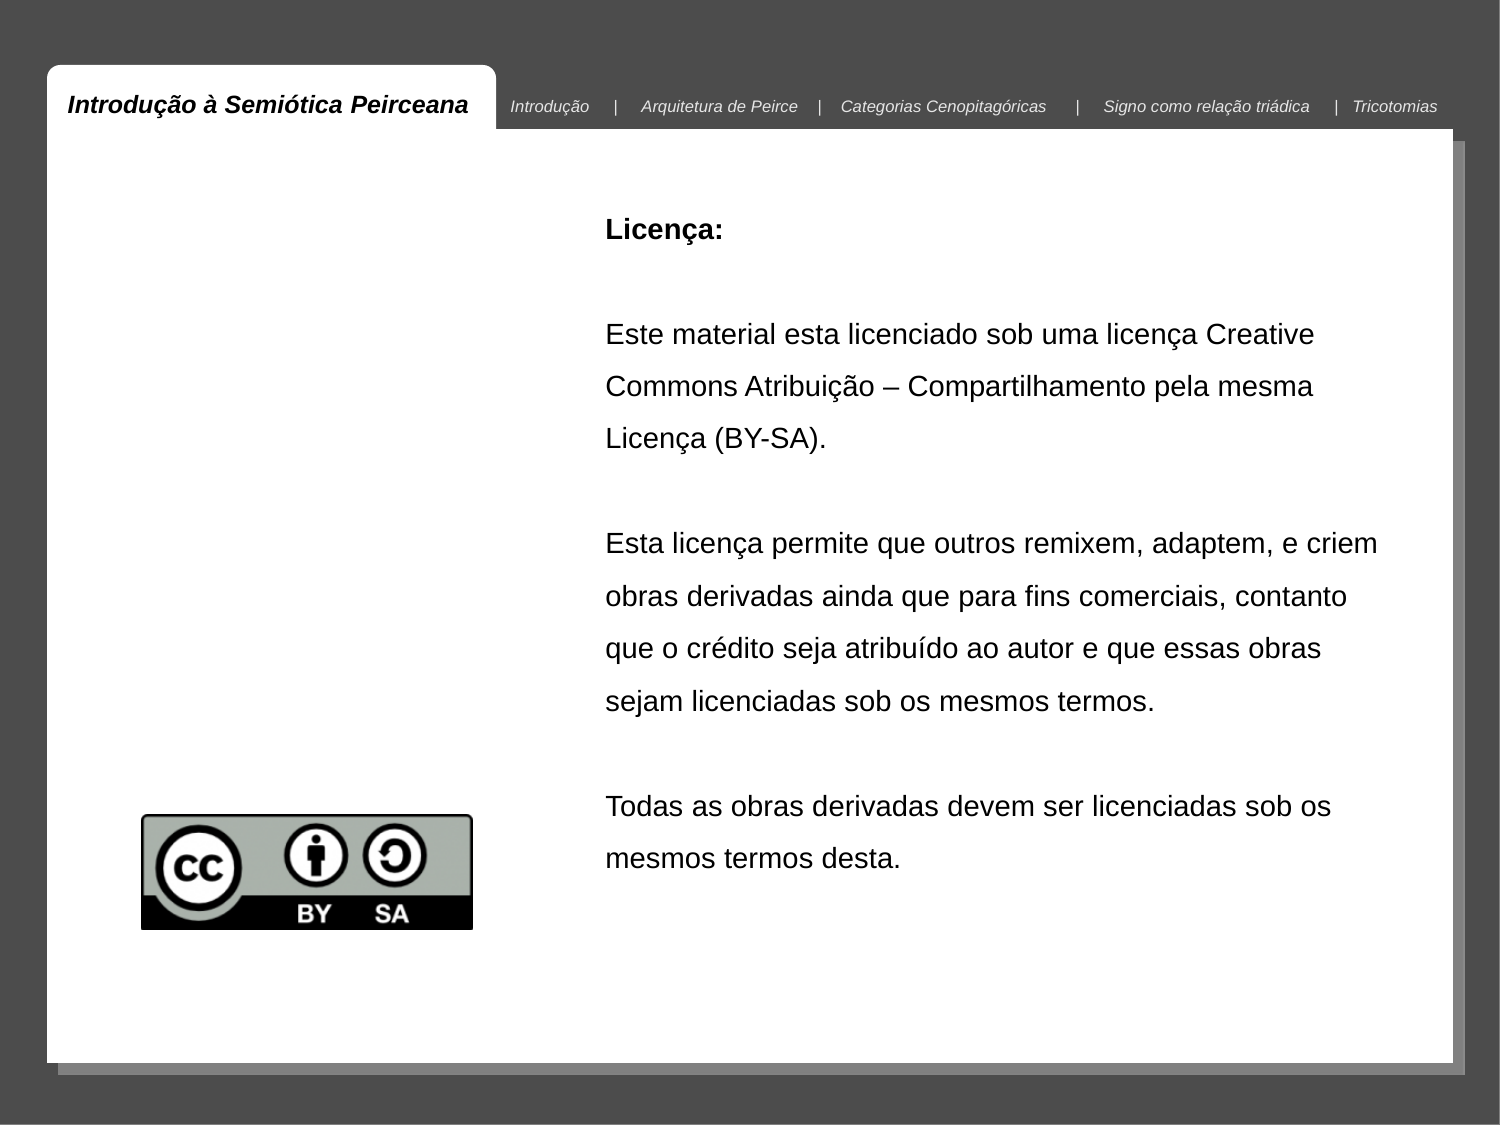

Licença:
Este material esta licenciado sob uma licença Creative Commons Atribuição – Compartilhamento pela mesma Licença (BY-SA).
Esta licença permite que outros remixem, adaptem, e criem obras derivadas ainda que para fins comerciais, contanto que o crédito seja atribuído ao autor e que essas obras sejam licenciadas sob os mesmos termos.
Todas as obras derivadas devem ser licenciadas sob os mesmos termos desta.
#